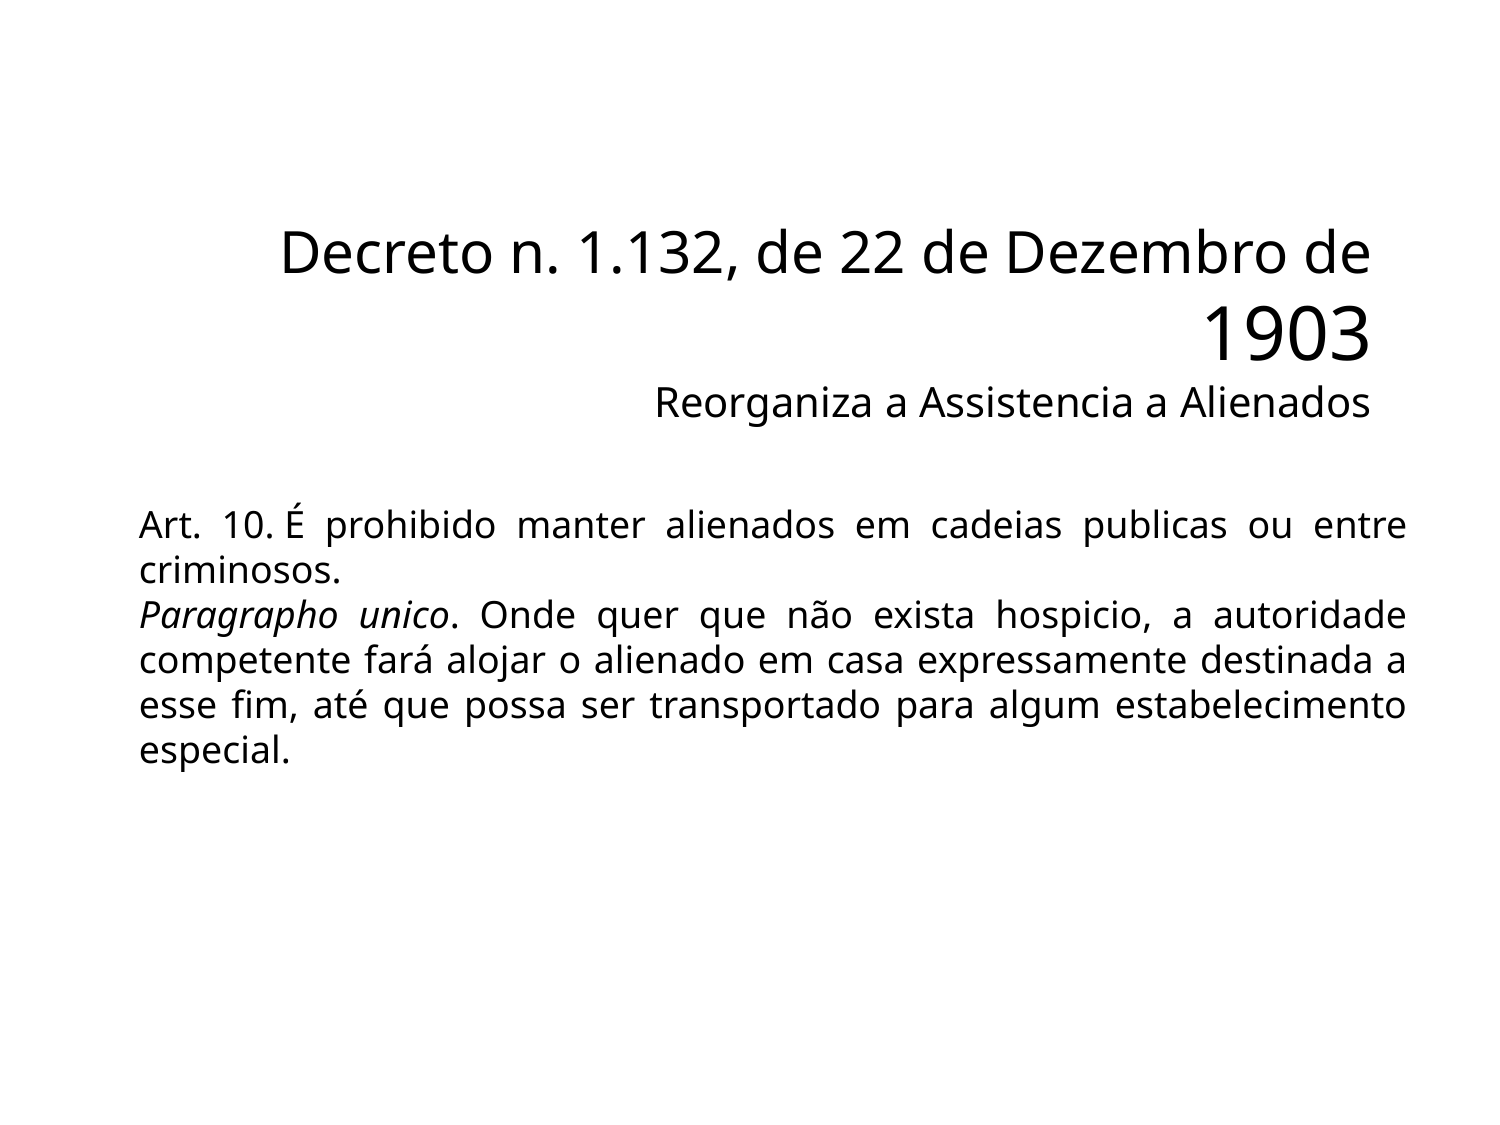

# Decreto n. 1.132, de 22 de Dezembro de 1903 Reorganiza a Assistencia a Alienados
Art. 10. É prohibido manter alienados em cadeias publicas ou entre criminosos.
Paragrapho unico. Onde quer que não exista hospicio, a autoridade competente fará alojar o alienado em casa expressamente destinada a esse fim, até que possa ser transportado para algum estabelecimento especial.